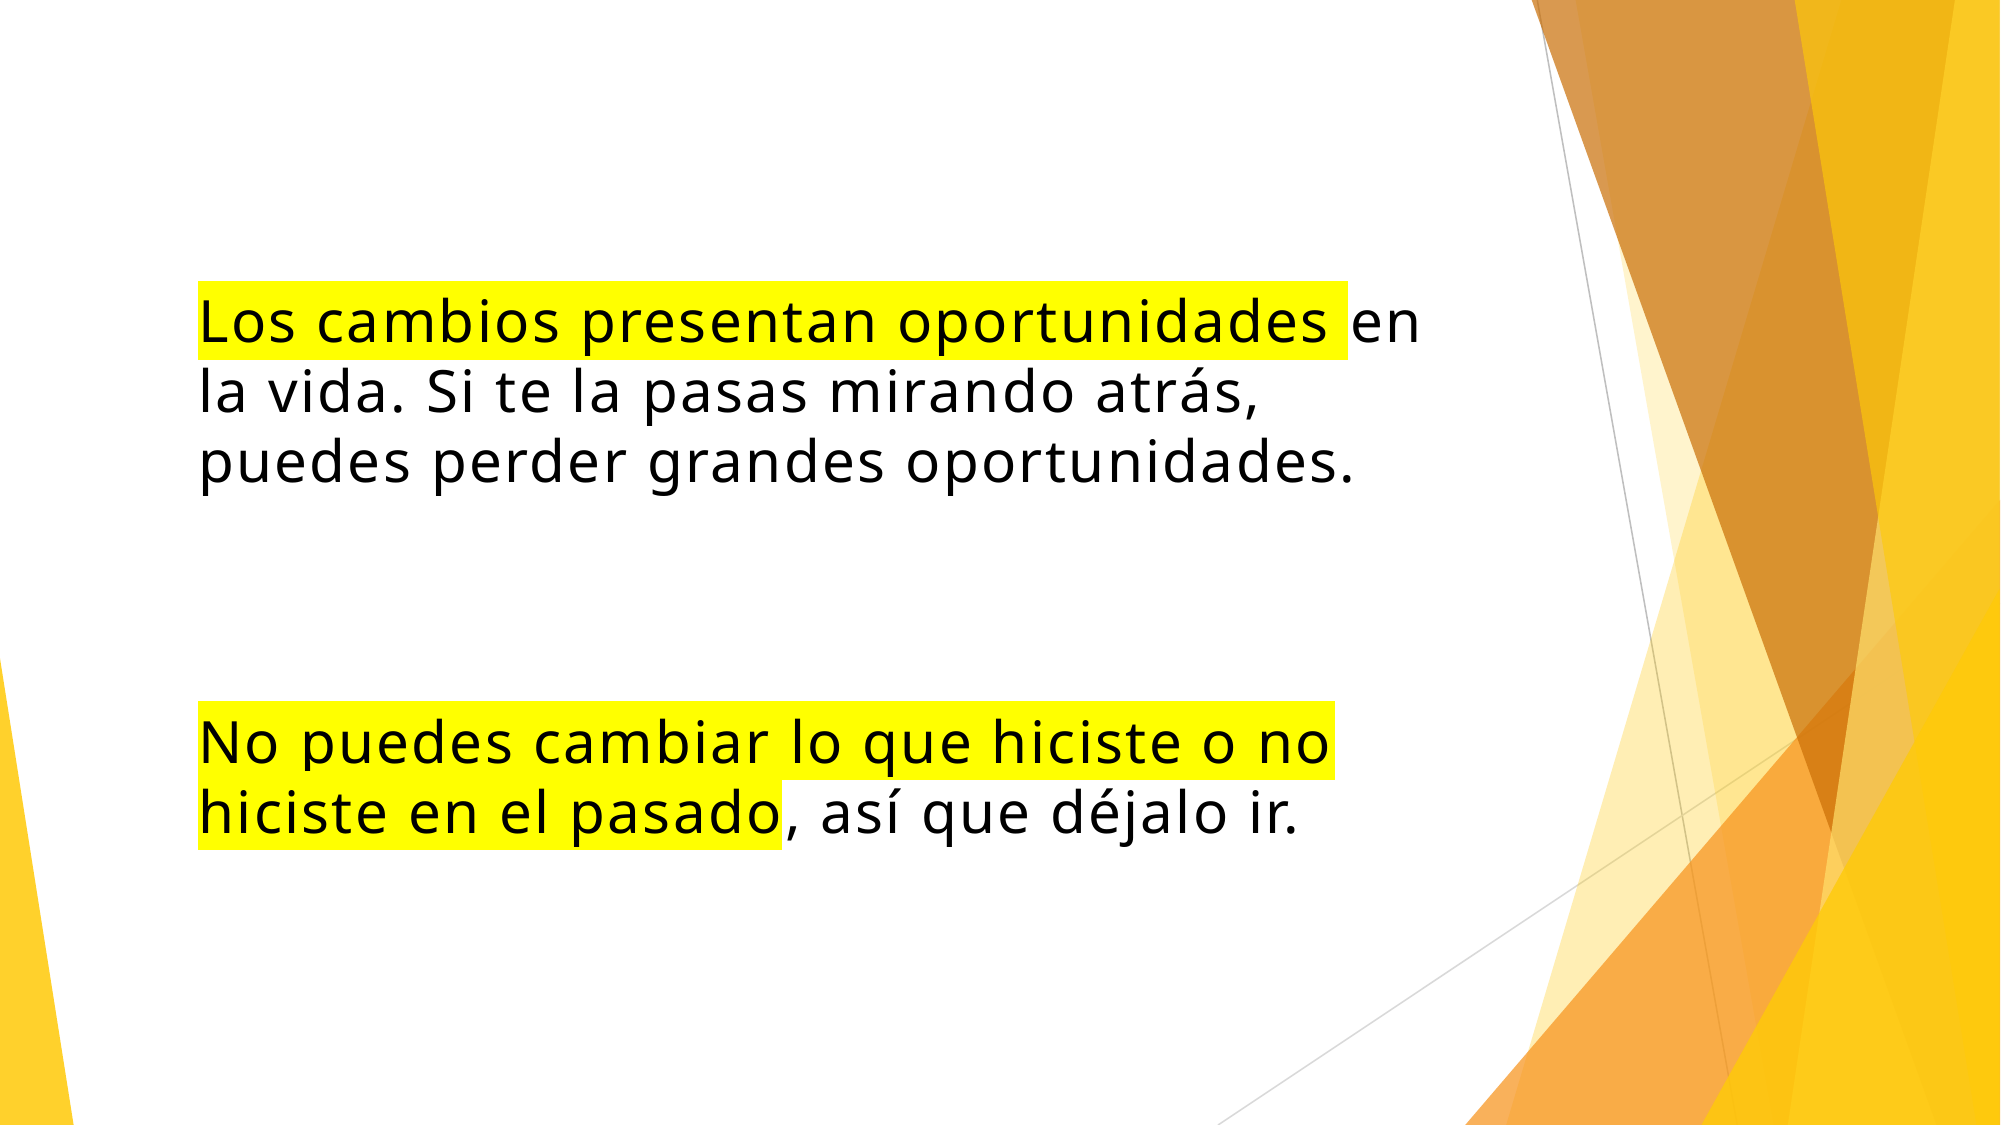

Los cambios presentan oportunidades en la vida. Si te la pasas mirando atrás, puedes perder grandes oportunidades.
No puedes cambiar lo que hiciste o no hiciste en el pasado, así que déjalo ir.